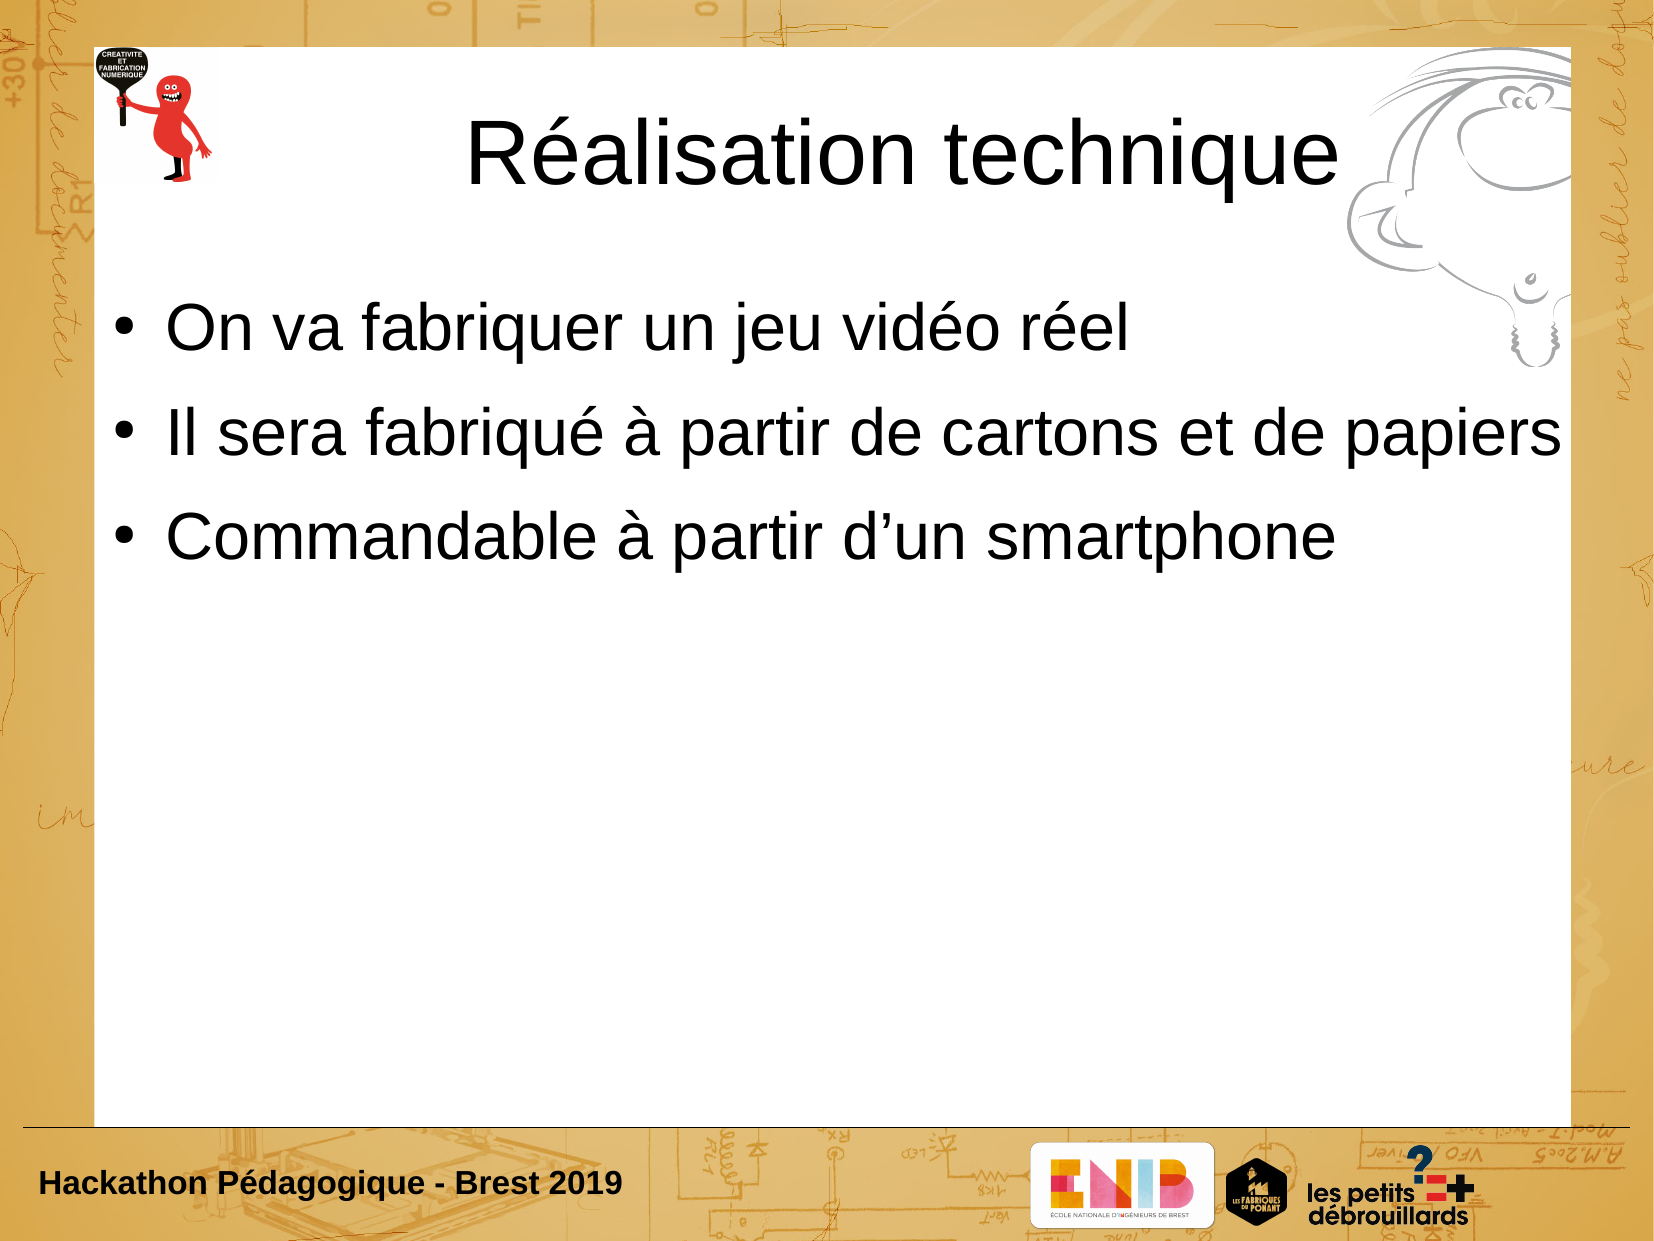

#
Réalisation technique
On va fabriquer un jeu vidéo réel
Il sera fabriqué à partir de cartons et de papiers
Commandable à partir d’un smartphone
Hackathon Pédagogique - Brest 2019